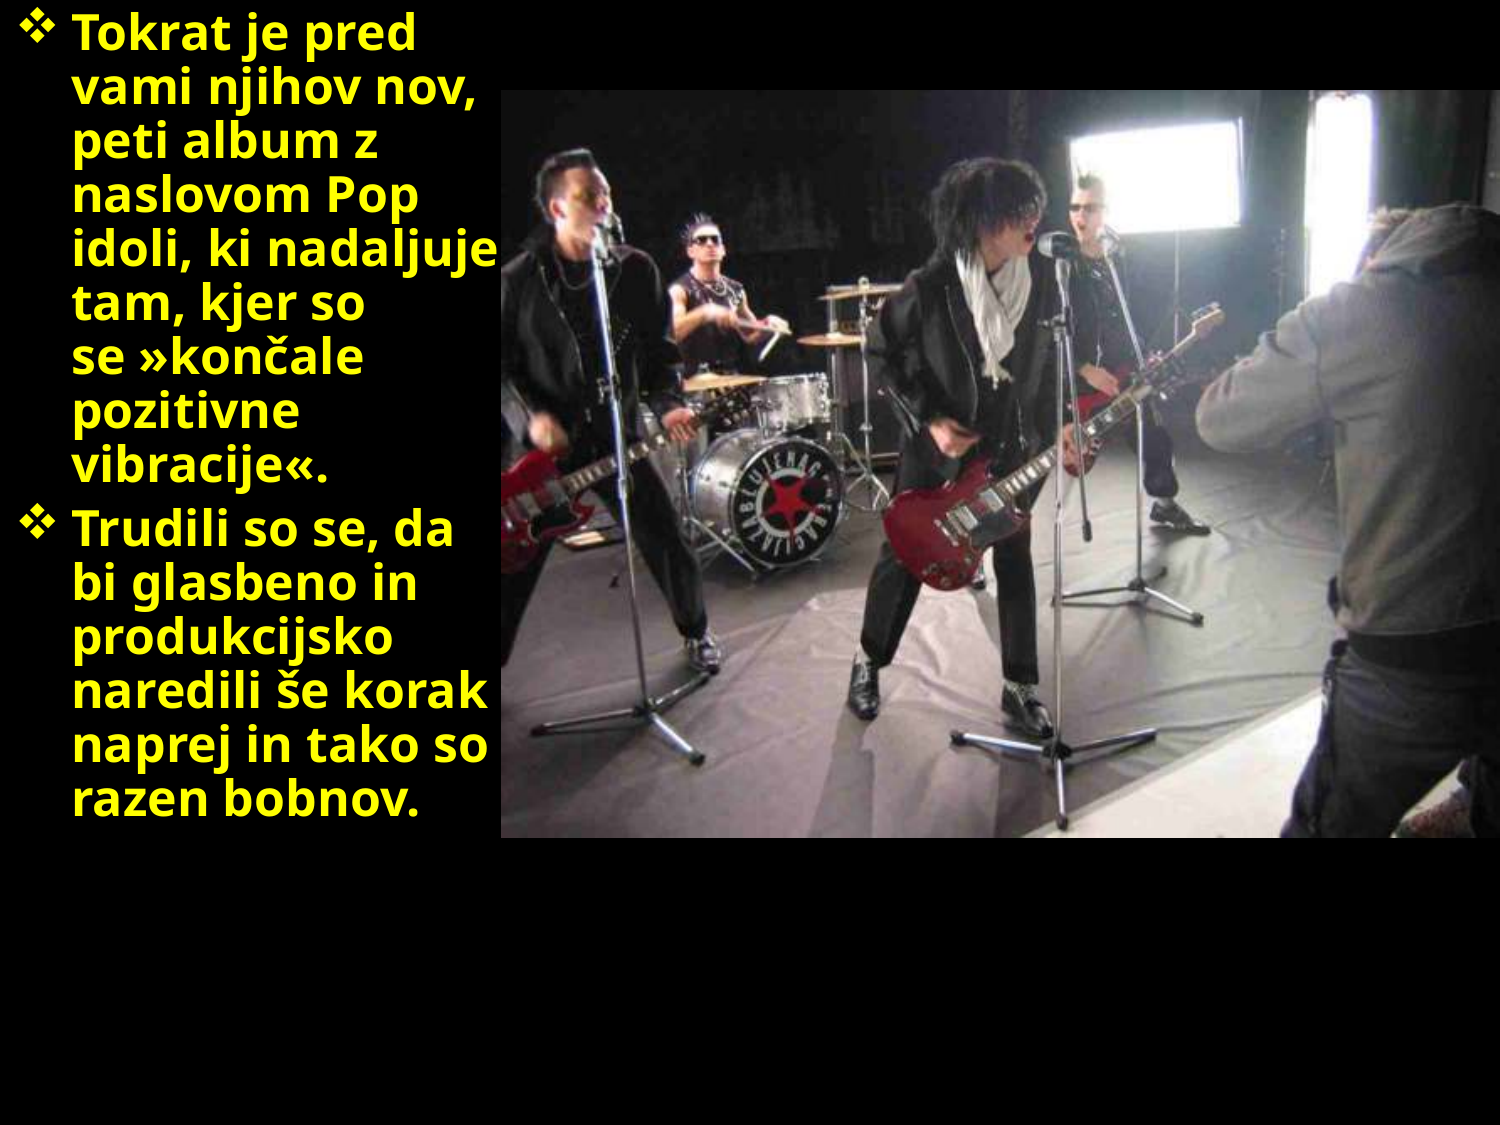

Tokrat je pred vami njihov nov, peti album z naslovom Pop idoli, ki nadaljuje tam, kjer so se »končale pozitivne vibracije«.
Trudili so se, da bi glasbeno in produkcijsko naredili še korak naprej in tako so razen bobnov.
#